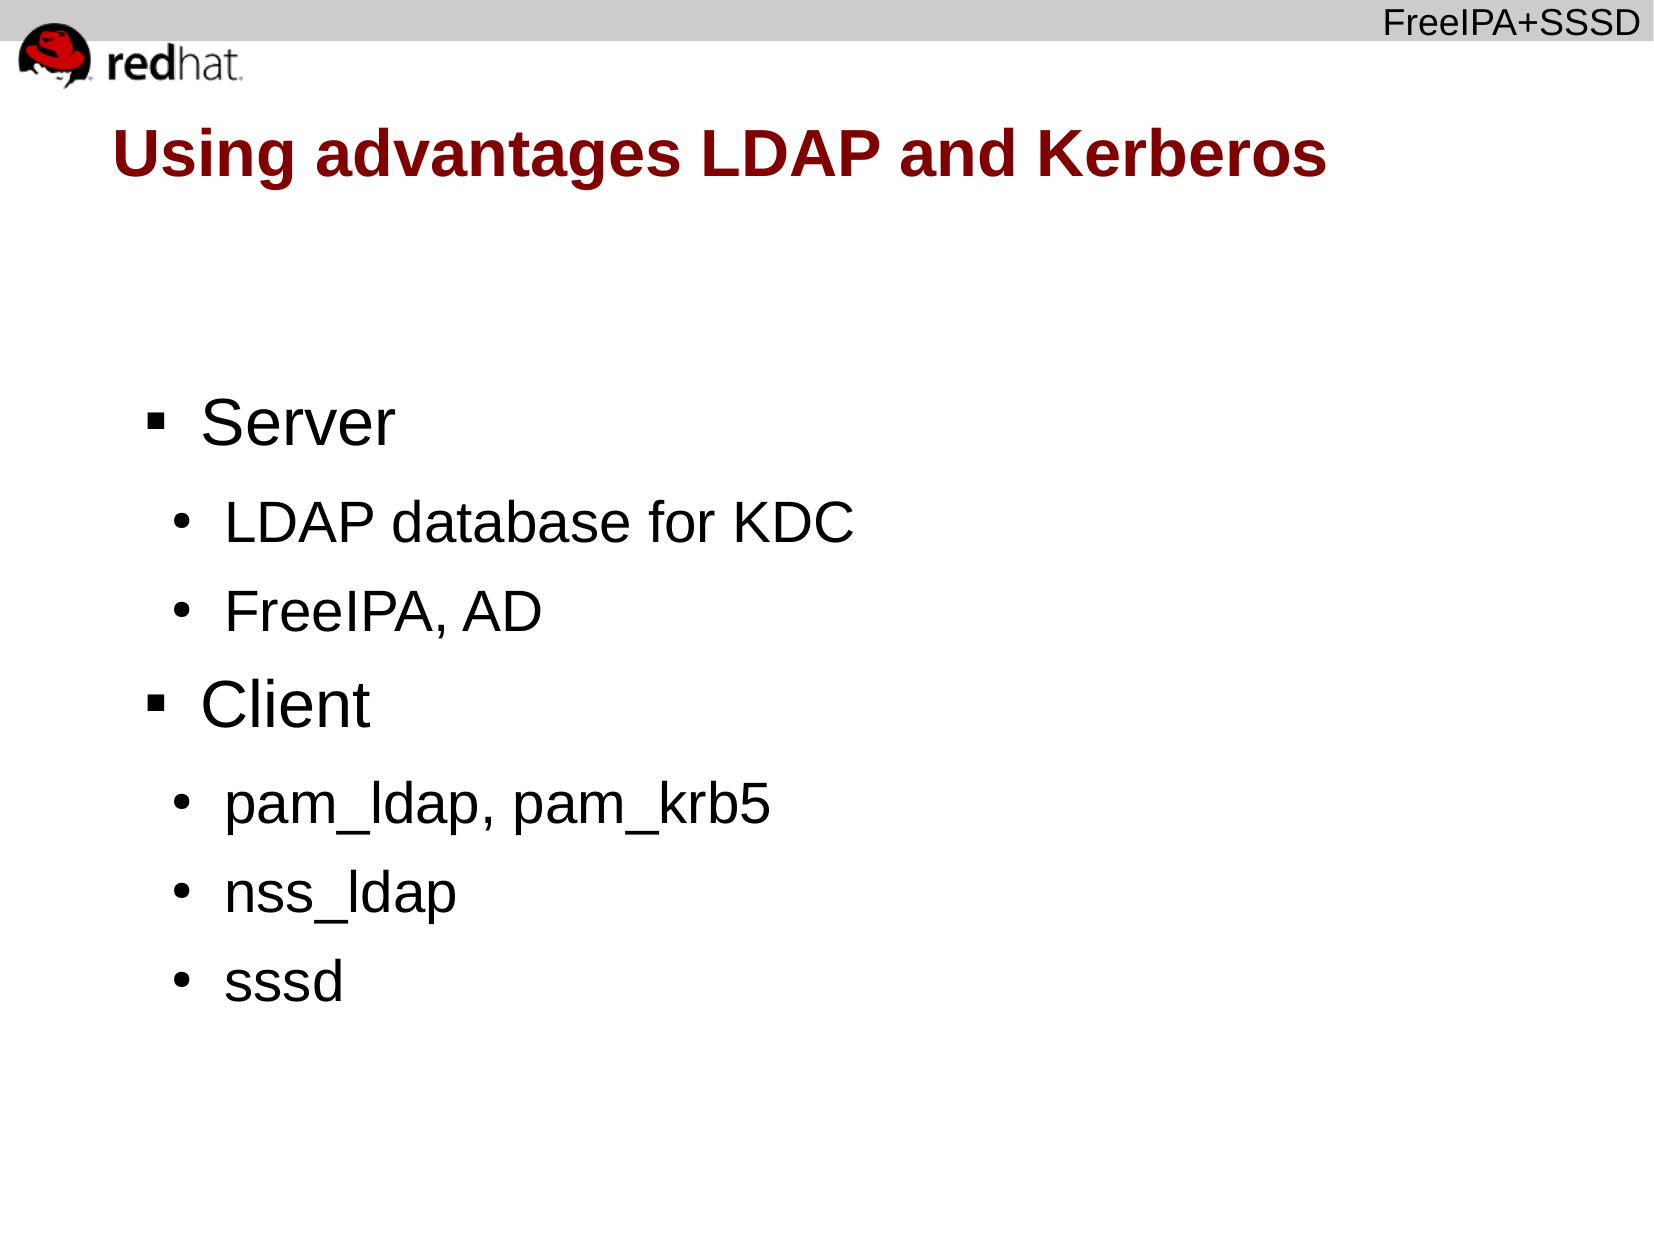

FreeIPA+SSSD
# Using advantages LDAP and Kerberos
Server
LDAP database for KDC
FreeIPA, AD
Client
pam_ldap, pam_krb5
nss_ldap
sssd